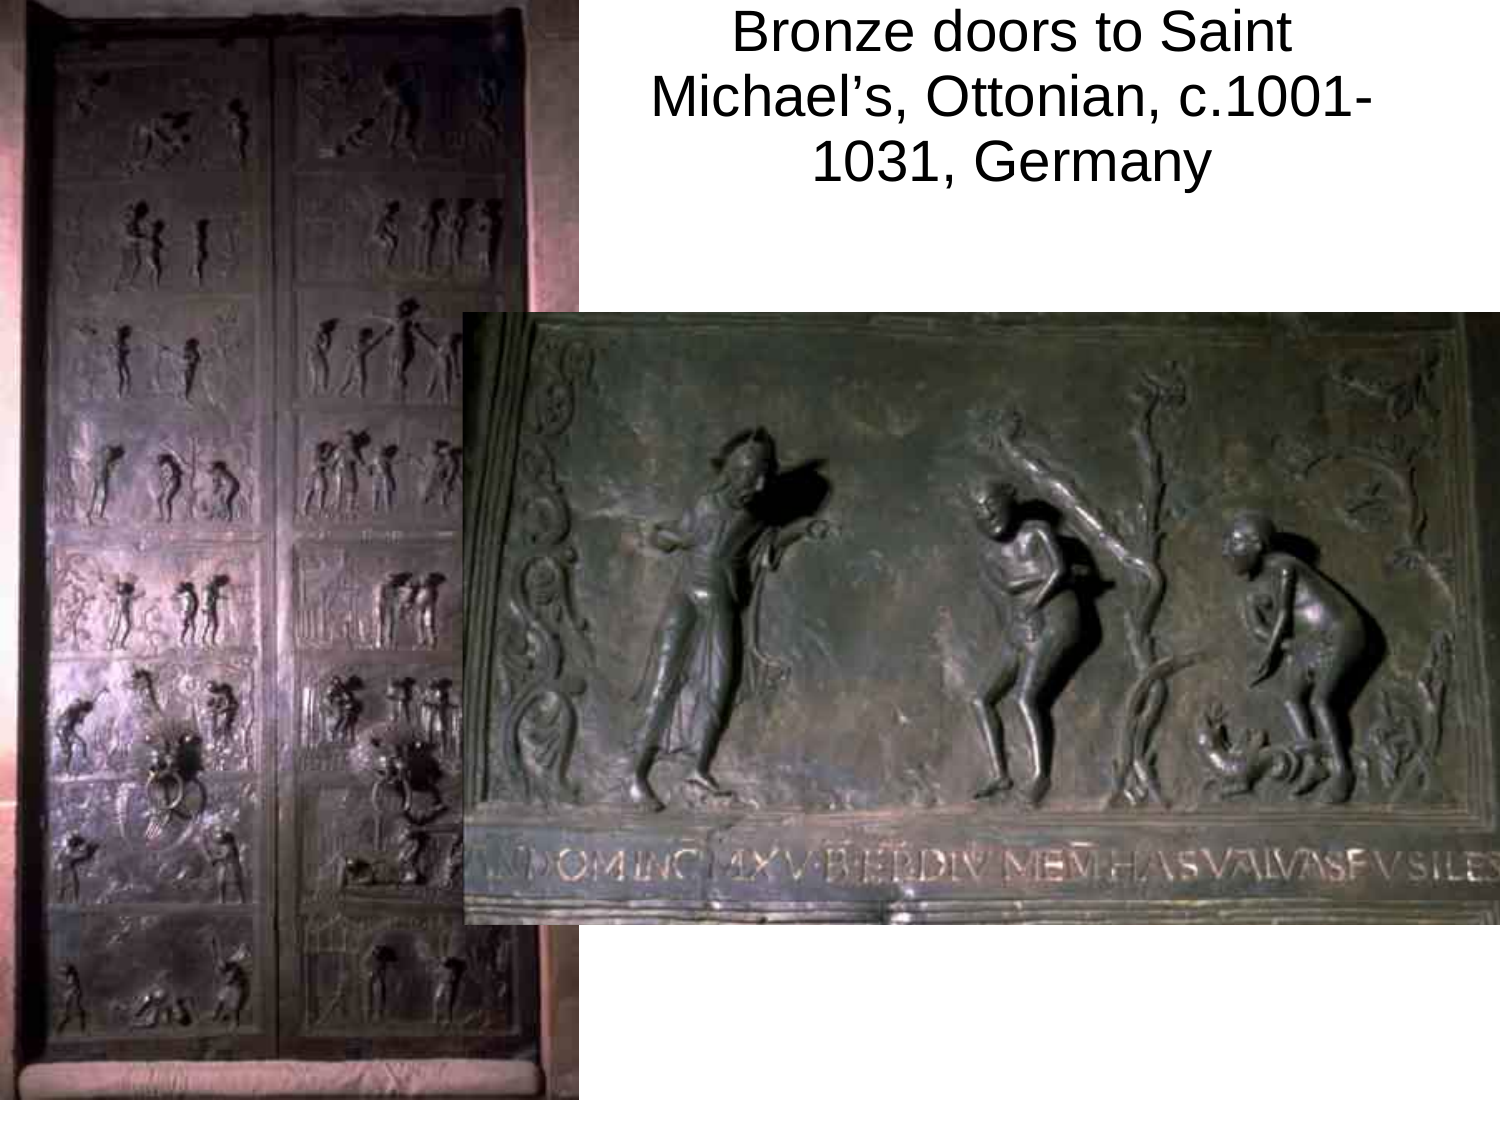

# Bronze doors to Saint Michael’s, Ottonian, c.1001-1031, Germany